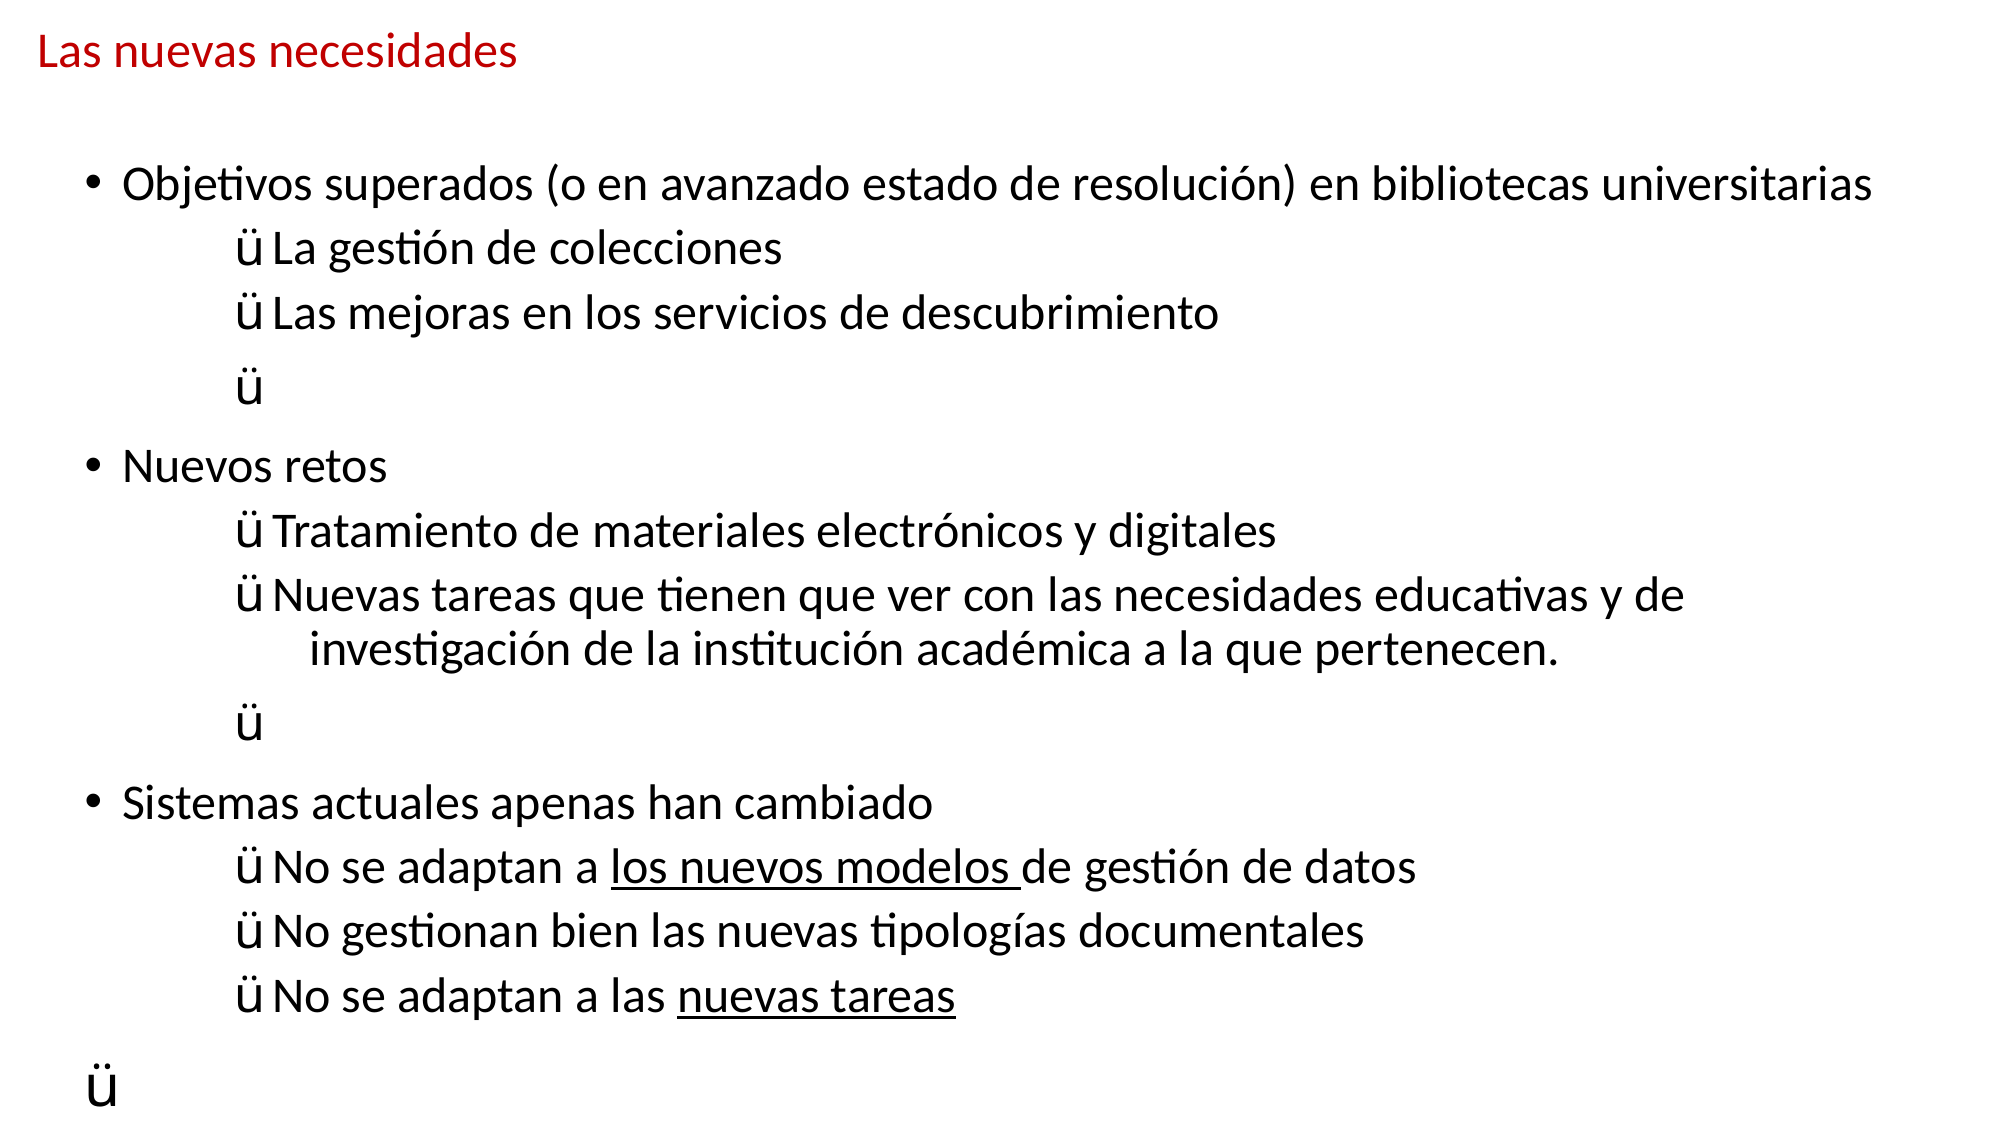

# Las nuevas necesidades
Objetivos superados (o en avanzado estado de resolución) en bibliotecas universitarias
La gestión de colecciones
Las mejoras en los servicios de descubrimiento
Nuevos retos
Tratamiento de materiales electrónicos y digitales
Nuevas tareas que tienen que ver con las necesidades educativas y de investigación de la institución académica a la que pertenecen.
Sistemas actuales apenas han cambiado
No se adaptan a los nuevos modelos de gestión de datos
No gestionan bien las nuevas tipologías documentales
No se adaptan a las nuevas tareas